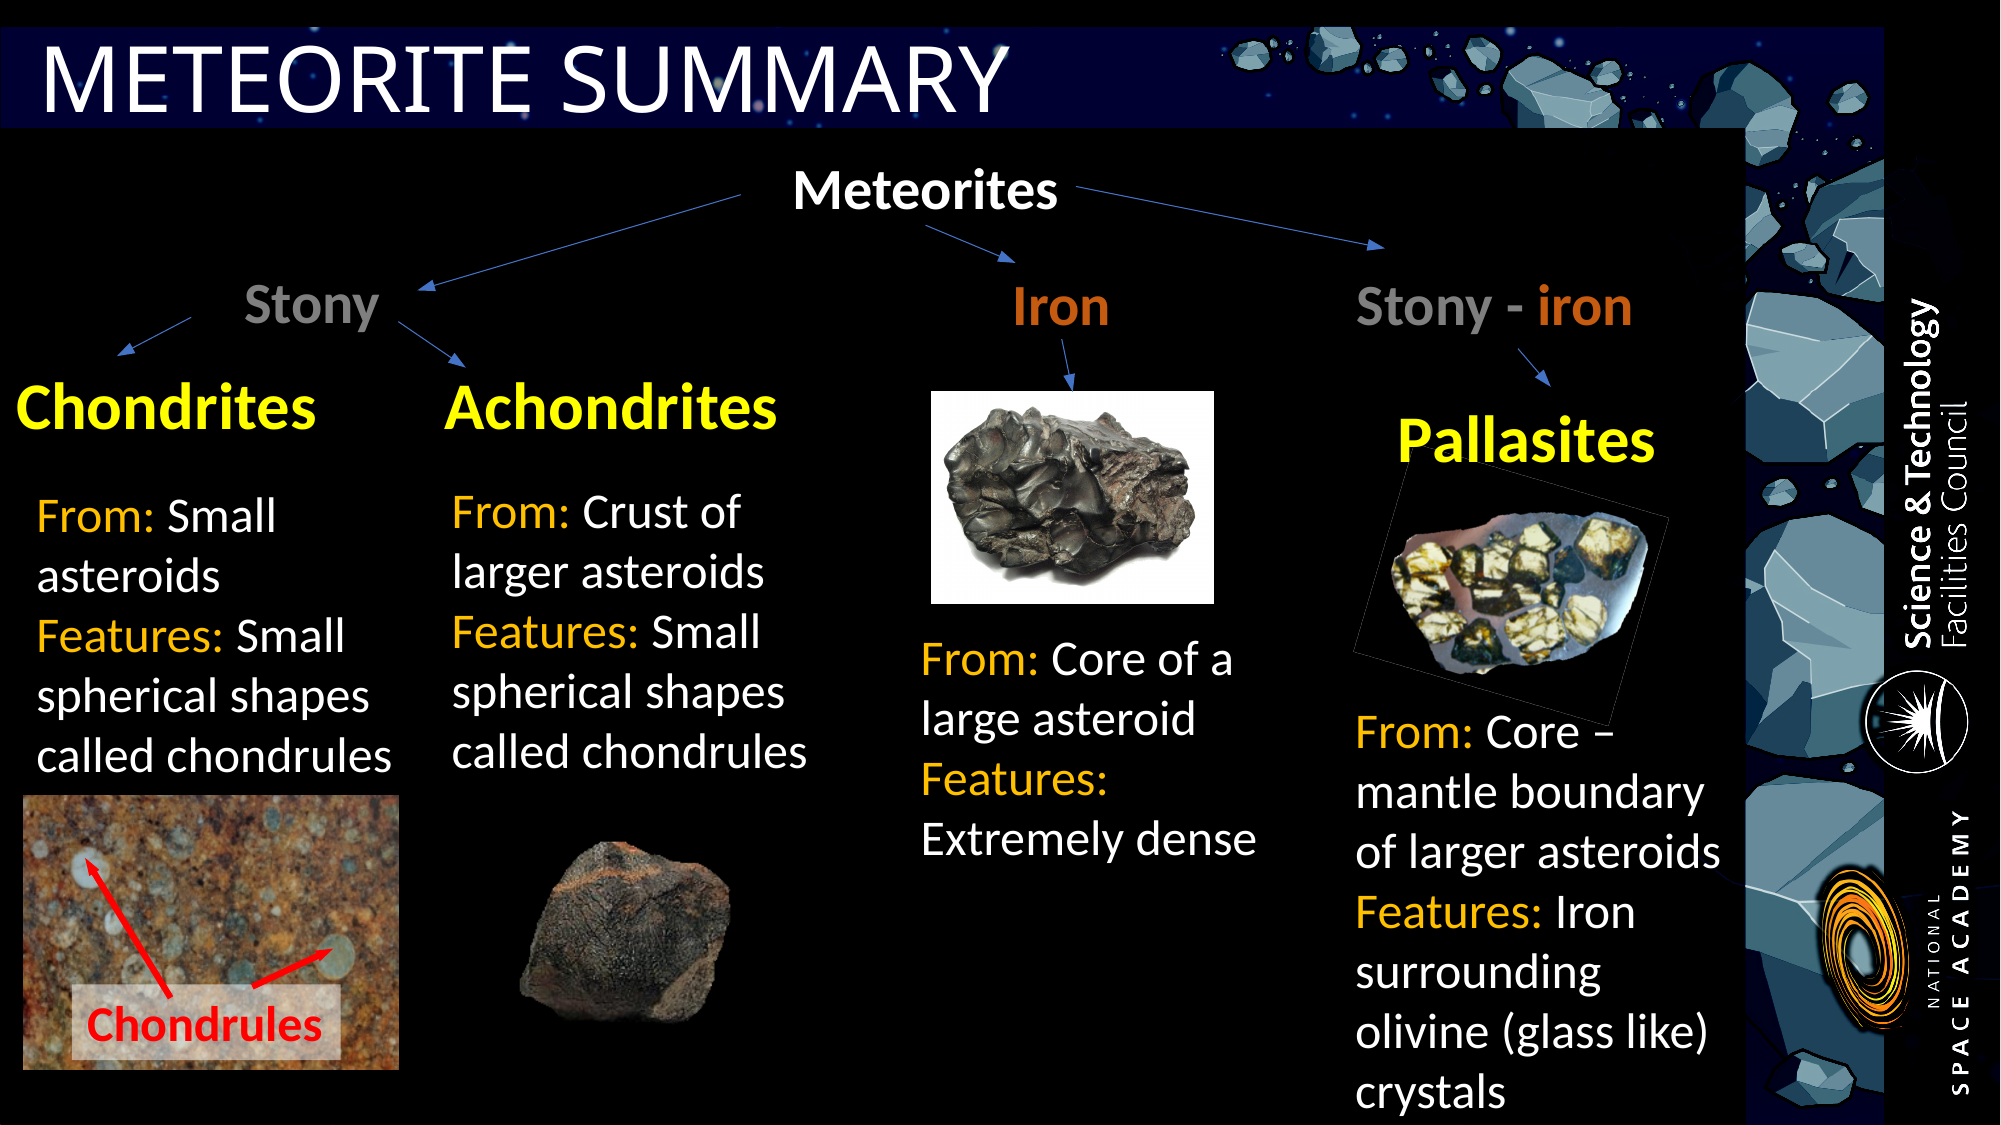

METEORITE SUMMARY
Meteorites
Stony
Iron
Stony - iron
Chondrites
Achondrites
Pallasites
From: Crust of larger asteroids
Features: Small spherical shapes called chondrules
From: Small asteroids
Features: Small spherical shapes called chondrules
Meteorite type:
Meteorite subtype:
Made of:
Features:
From: Core of a large asteroid
Features: Extremely dense
From: Core – mantle boundary of larger asteroids
Features: Iron surrounding olivine (glass like) crystals
Chondrules
Branding